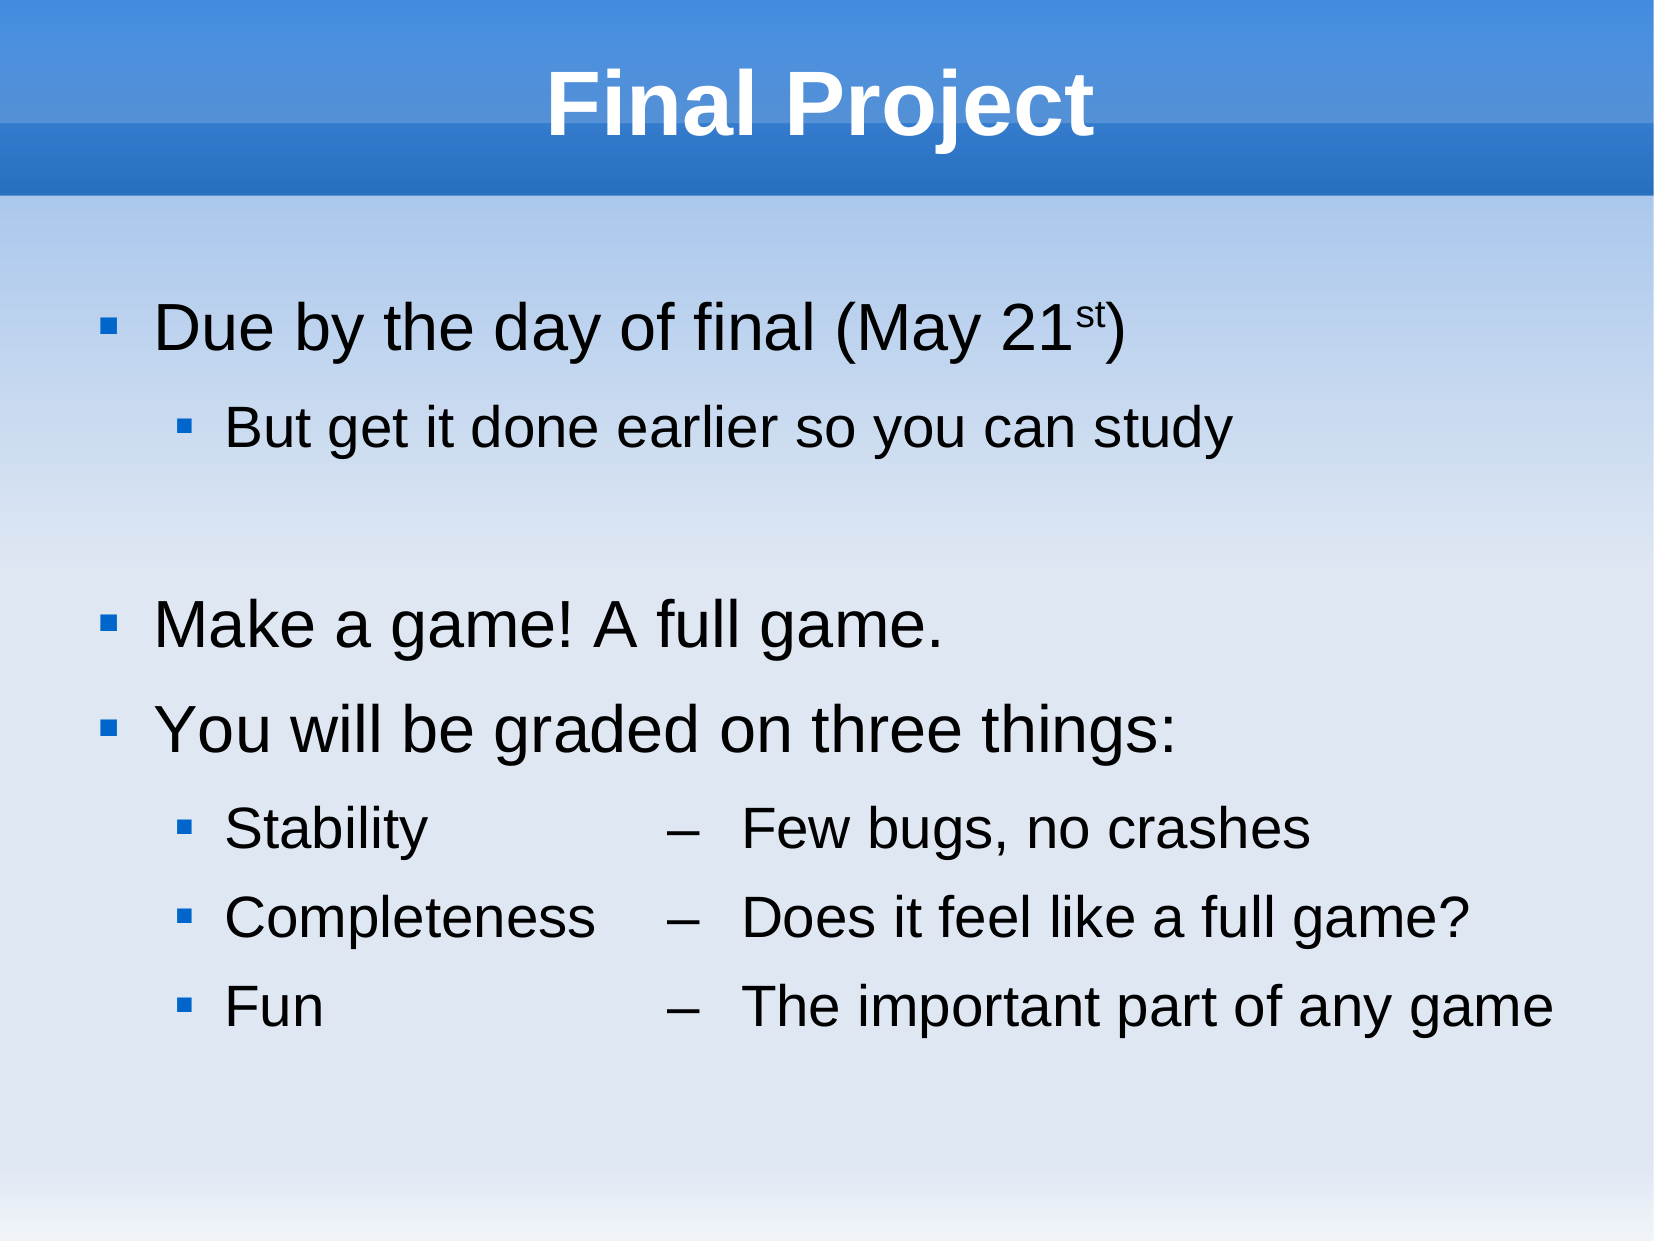

# Final Project
Due by the day of final (May 21st)
But get it done earlier so you can study
Make a game! A full game.
You will be graded on three things:
Stability				–	Few bugs, no crashes
Completeness	–	Does it feel like a full game?
Fun					–	The important part of any game